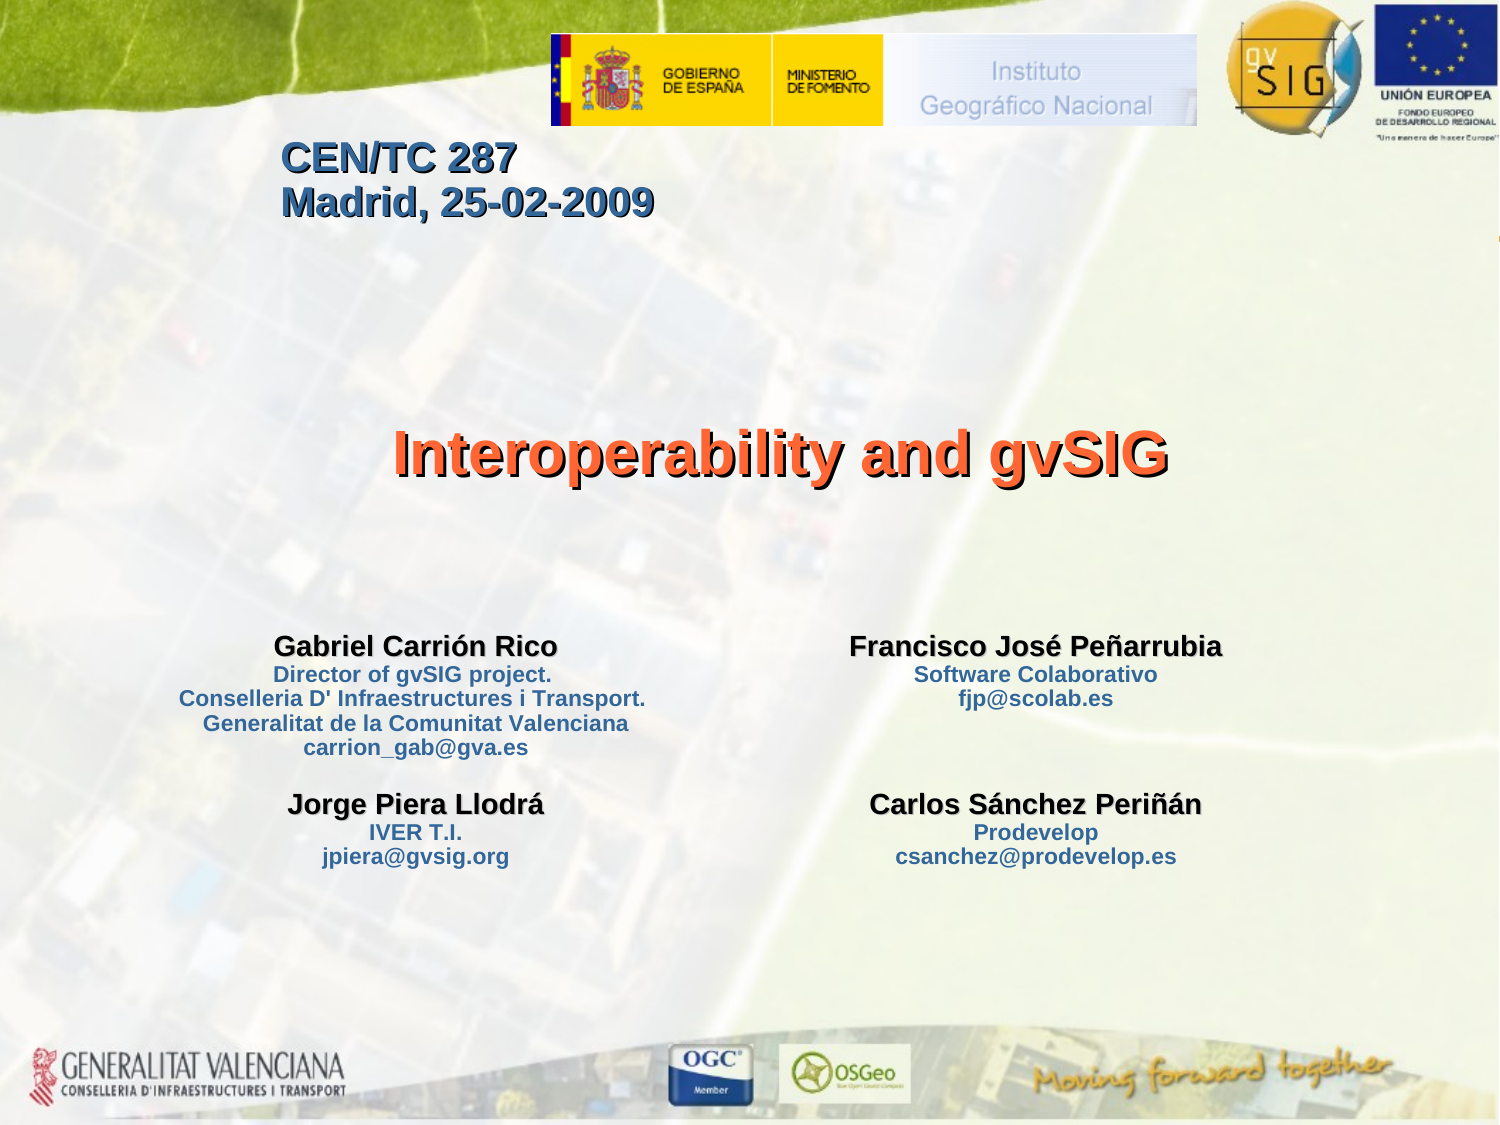

CEN/TC 287
Madrid, 25-02-2009
Interoperability and gvSIG
Gabriel Carrión Rico
Director of gvSIG project.
Conselleria D' Infraestructures i Transport.
Generalitat de la Comunitat Valenciana
carrion_gab@gva.es
Jorge Piera Llodrá
IVER T.I.
jpiera@gvsig.org
Francisco José Peñarrubia
Software Colaborativo
fjp@scolab.es
Carlos Sánchez Periñán
Prodevelop
csanchez@prodevelop.es